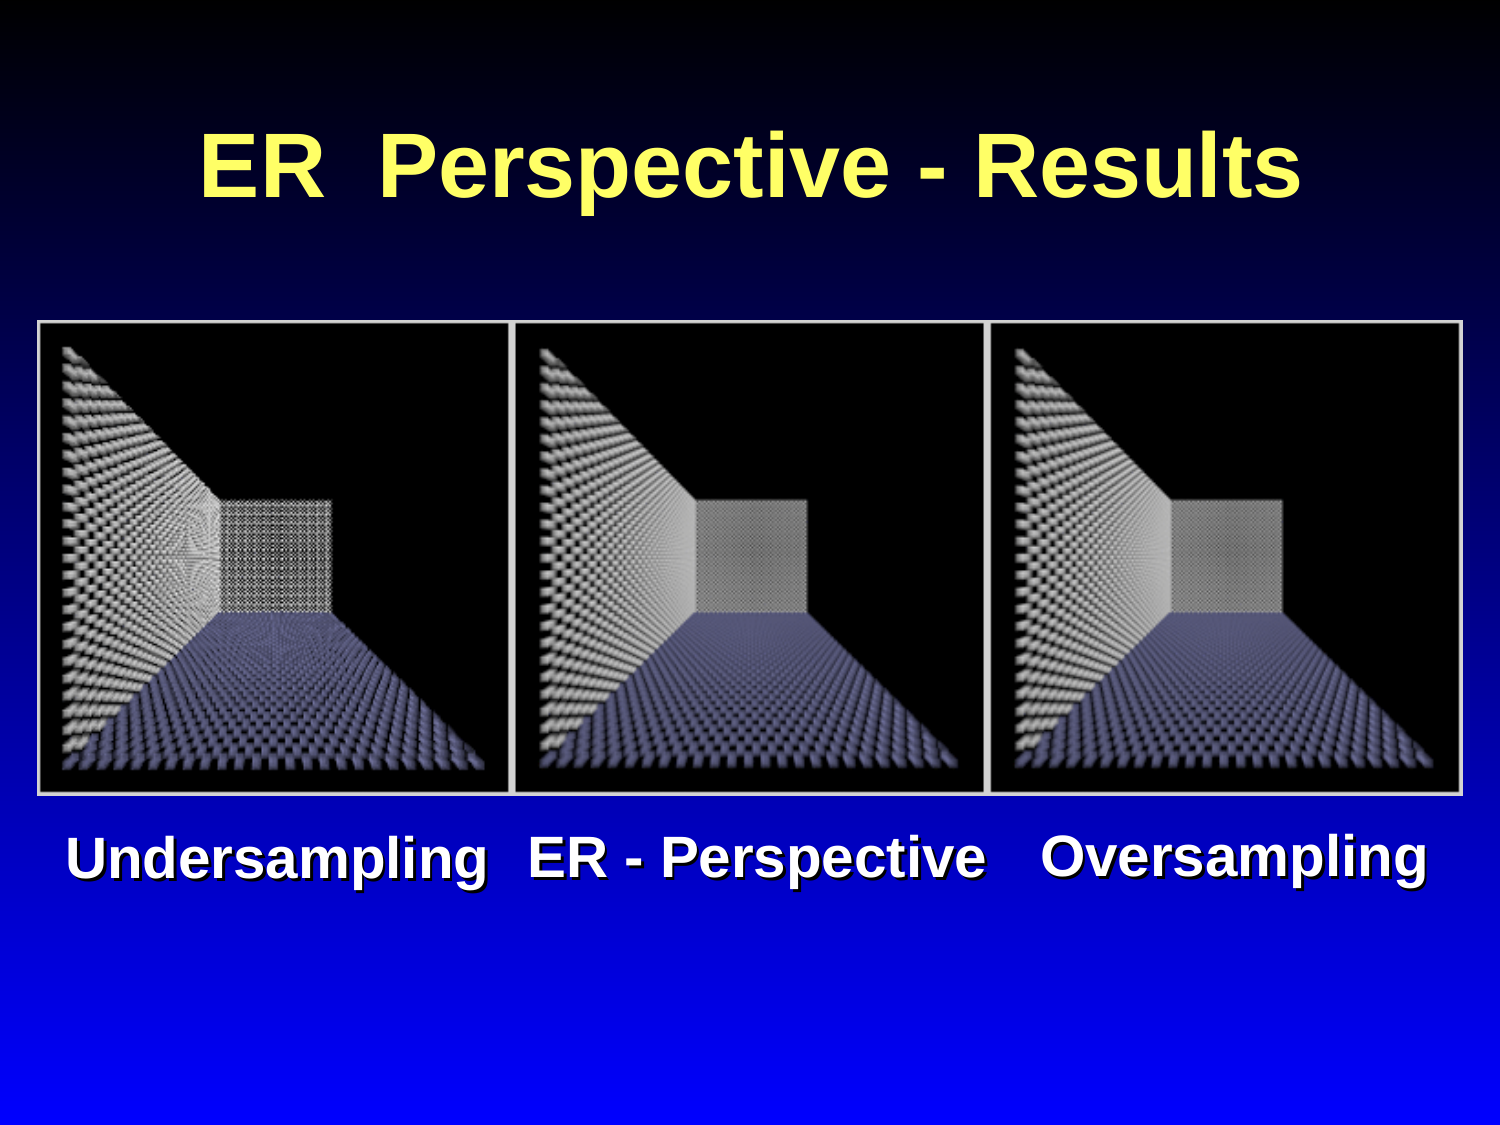

# ER Perspective - Results
Oversampling
ER - Perspective
Undersampling